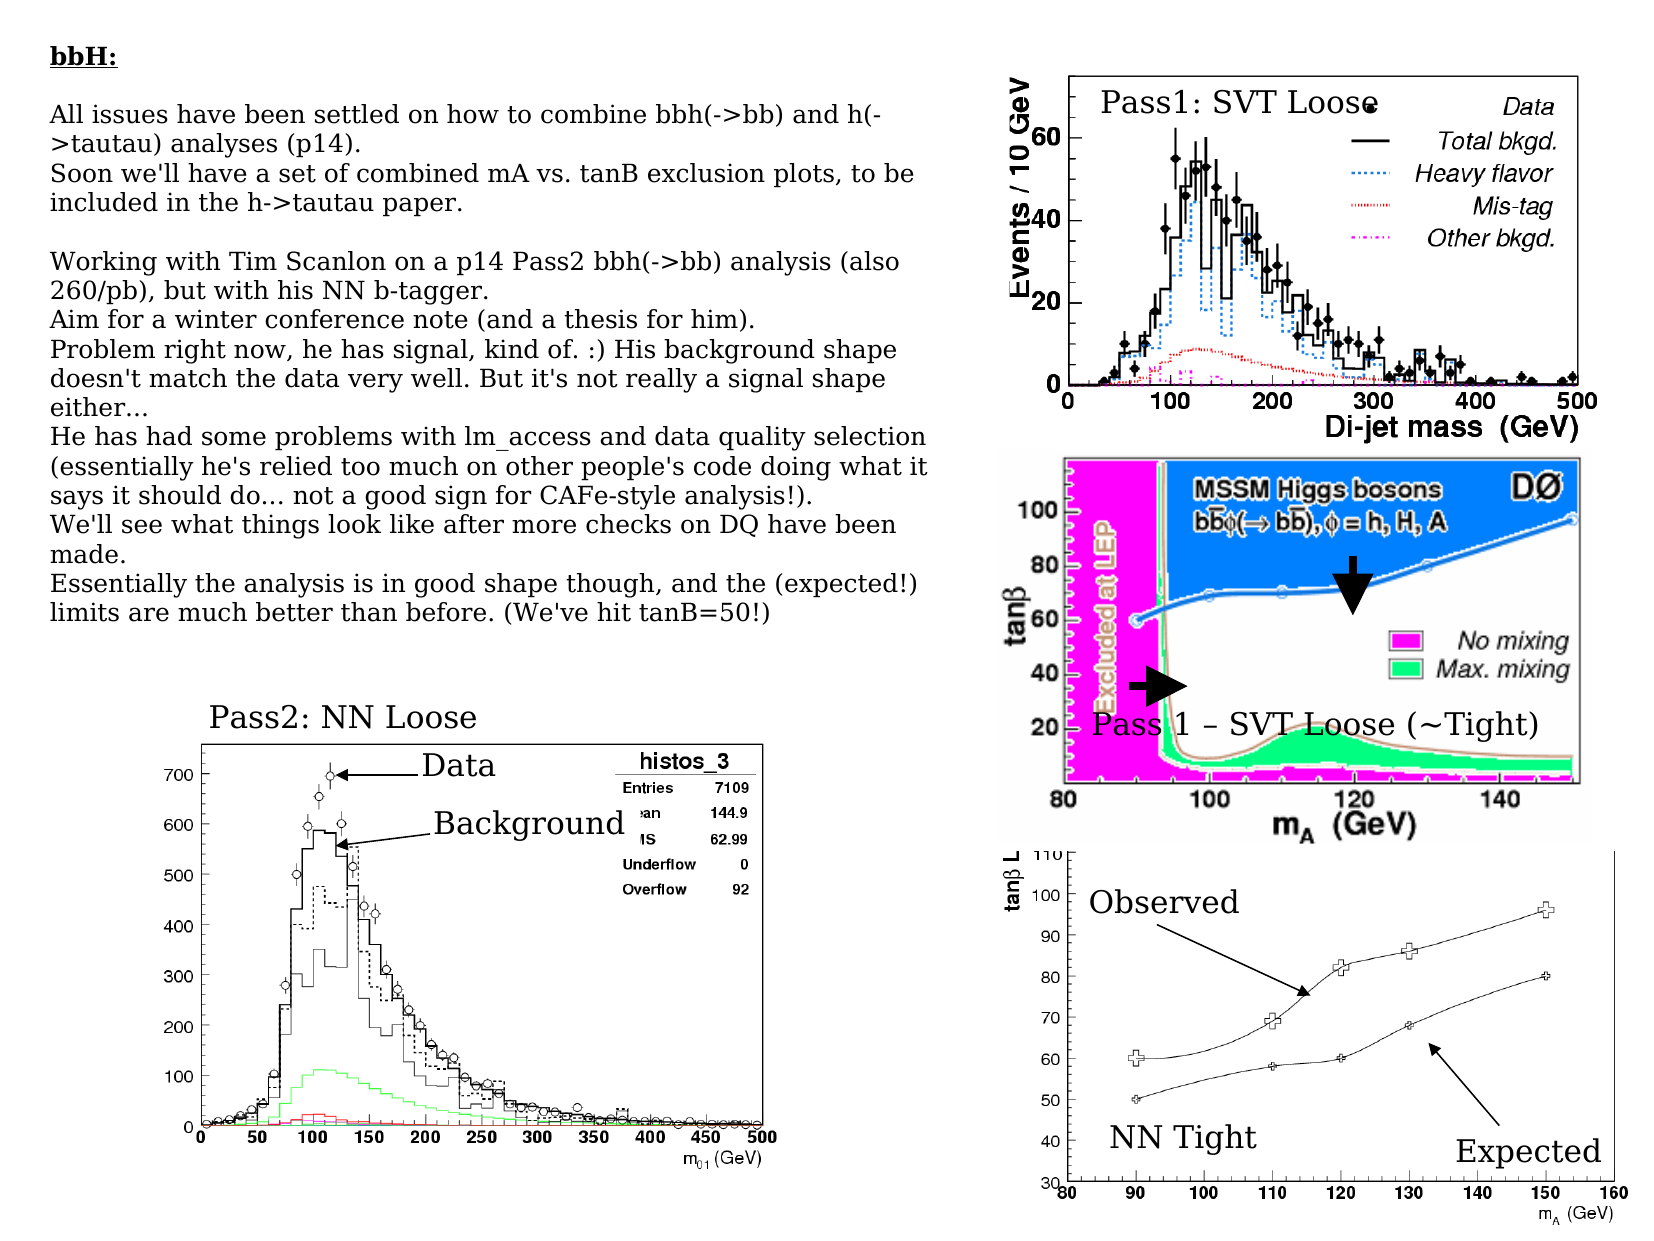

bbH:
All issues have been settled on how to combine bbh(->bb) and h(->tautau) analyses (p14).
Soon we'll have a set of combined mA vs. tanB exclusion plots, to be included in the h->tautau paper.
Working with Tim Scanlon on a p14 Pass2 bbh(->bb) analysis (also 260/pb), but with his NN b-tagger.
Aim for a winter conference note (and a thesis for him).
Problem right now, he has signal, kind of. :) His background shape doesn't match the data very well. But it's not really a signal shape either...
He has had some problems with lm_access and data quality selection (essentially he's relied too much on other people's code doing what it says it should do... not a good sign for CAFe-style analysis!).
We'll see what things look like after more checks on DQ have been made.
Essentially the analysis is in good shape though, and the (expected!) limits are much better than before. (We've hit tanB=50!)
Pass1: SVT Loose
Pass2: NN Loose
Pass 1 – SVT Loose (~Tight)
Data
Background
Observed
NN Tight
Expected